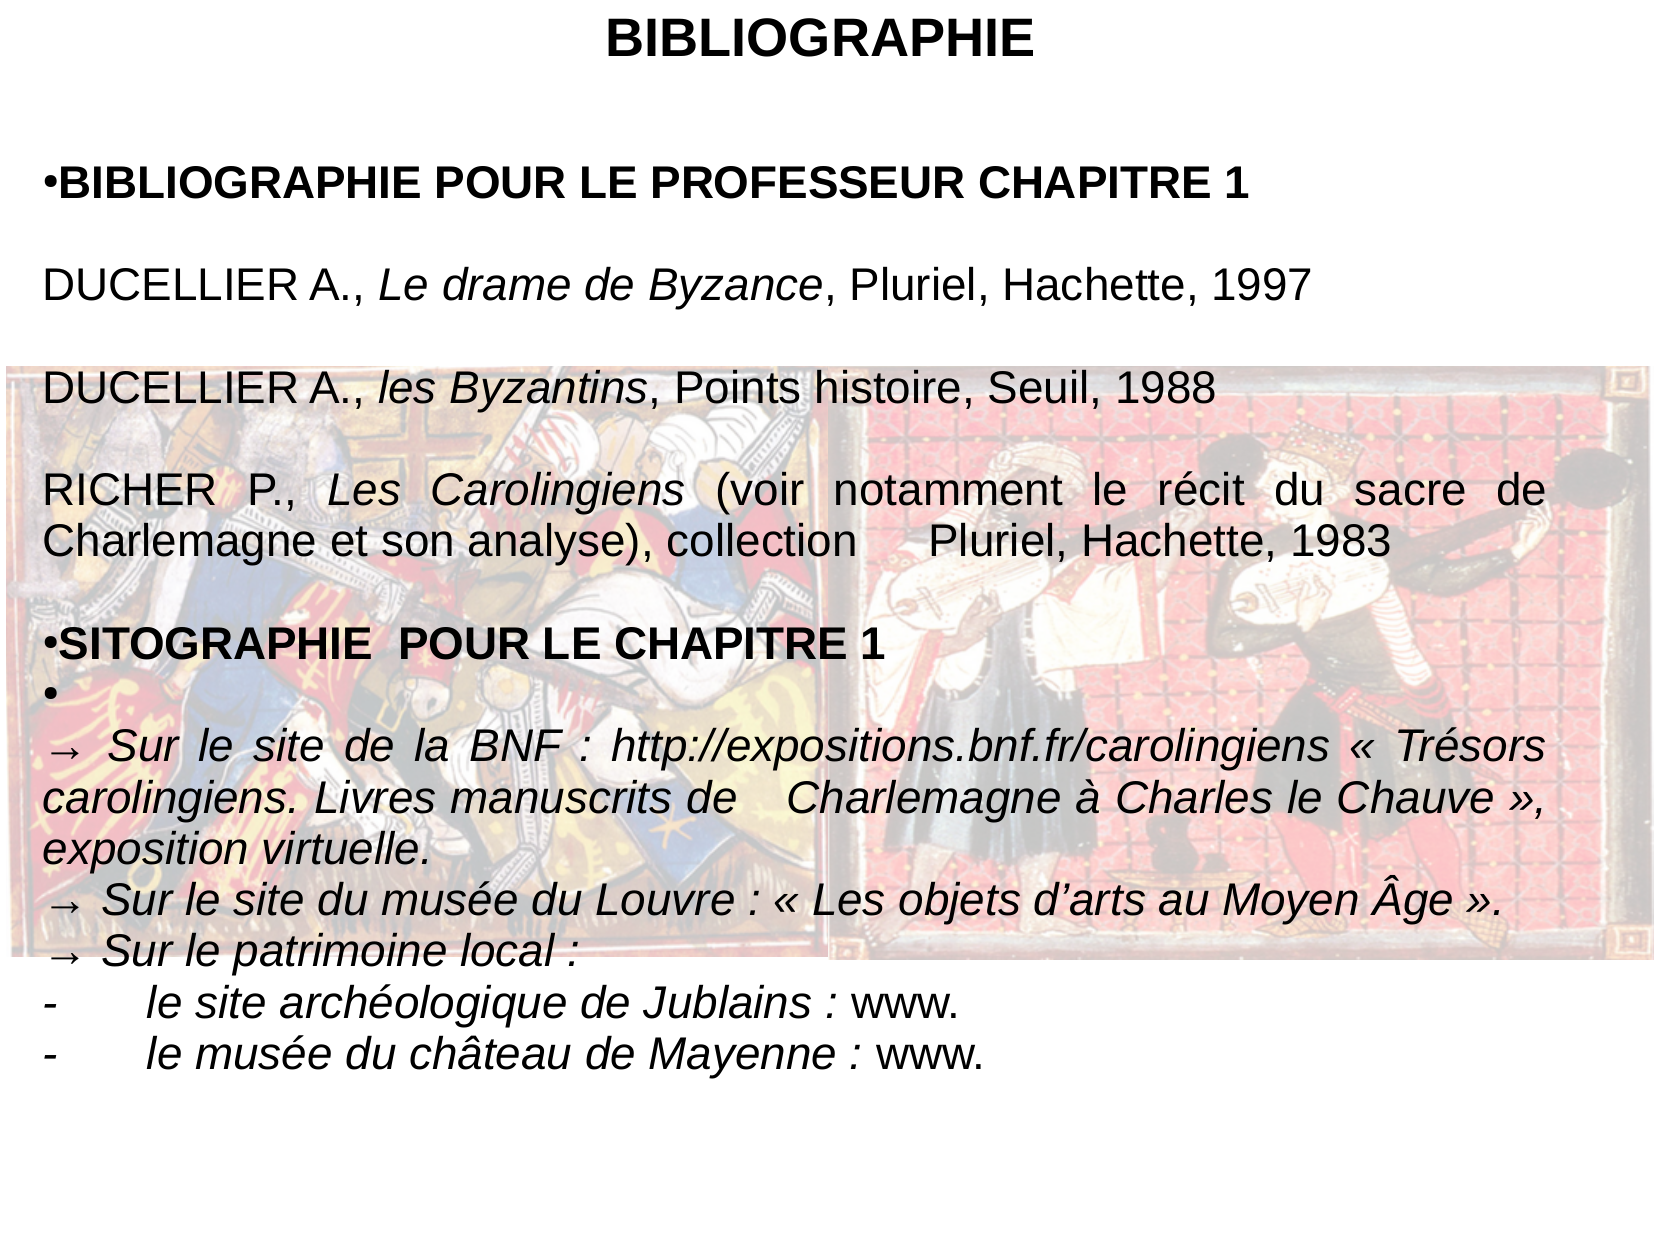

BIBLIOGRAPHIE
BIBLIOGRAPHIE POUR LE PROFESSEUR CHAPITRE 1
DUCELLIER A., Le drame de Byzance, Pluriel, Hachette, 1997
DUCELLIER A., les Byzantins, Points histoire, Seuil, 1988
RICHER P., Les Carolingiens (voir notamment le récit du sacre de Charlemagne et son analyse), collection 	Pluriel, Hachette, 1983
SITOGRAPHIE POUR LE CHAPITRE 1
→ Sur le site de la BNF : http://expositions.bnf.fr/carolingiens « Trésors carolingiens. Livres manuscrits de 	Charlemagne à Charles le Chauve », exposition virtuelle.
→ Sur le site du musée du Louvre : « Les objets d’arts au Moyen Âge ».
→ Sur le patrimoine local :
-       le site archéologique de Jublains : www.
-       le musée du château de Mayenne : www.